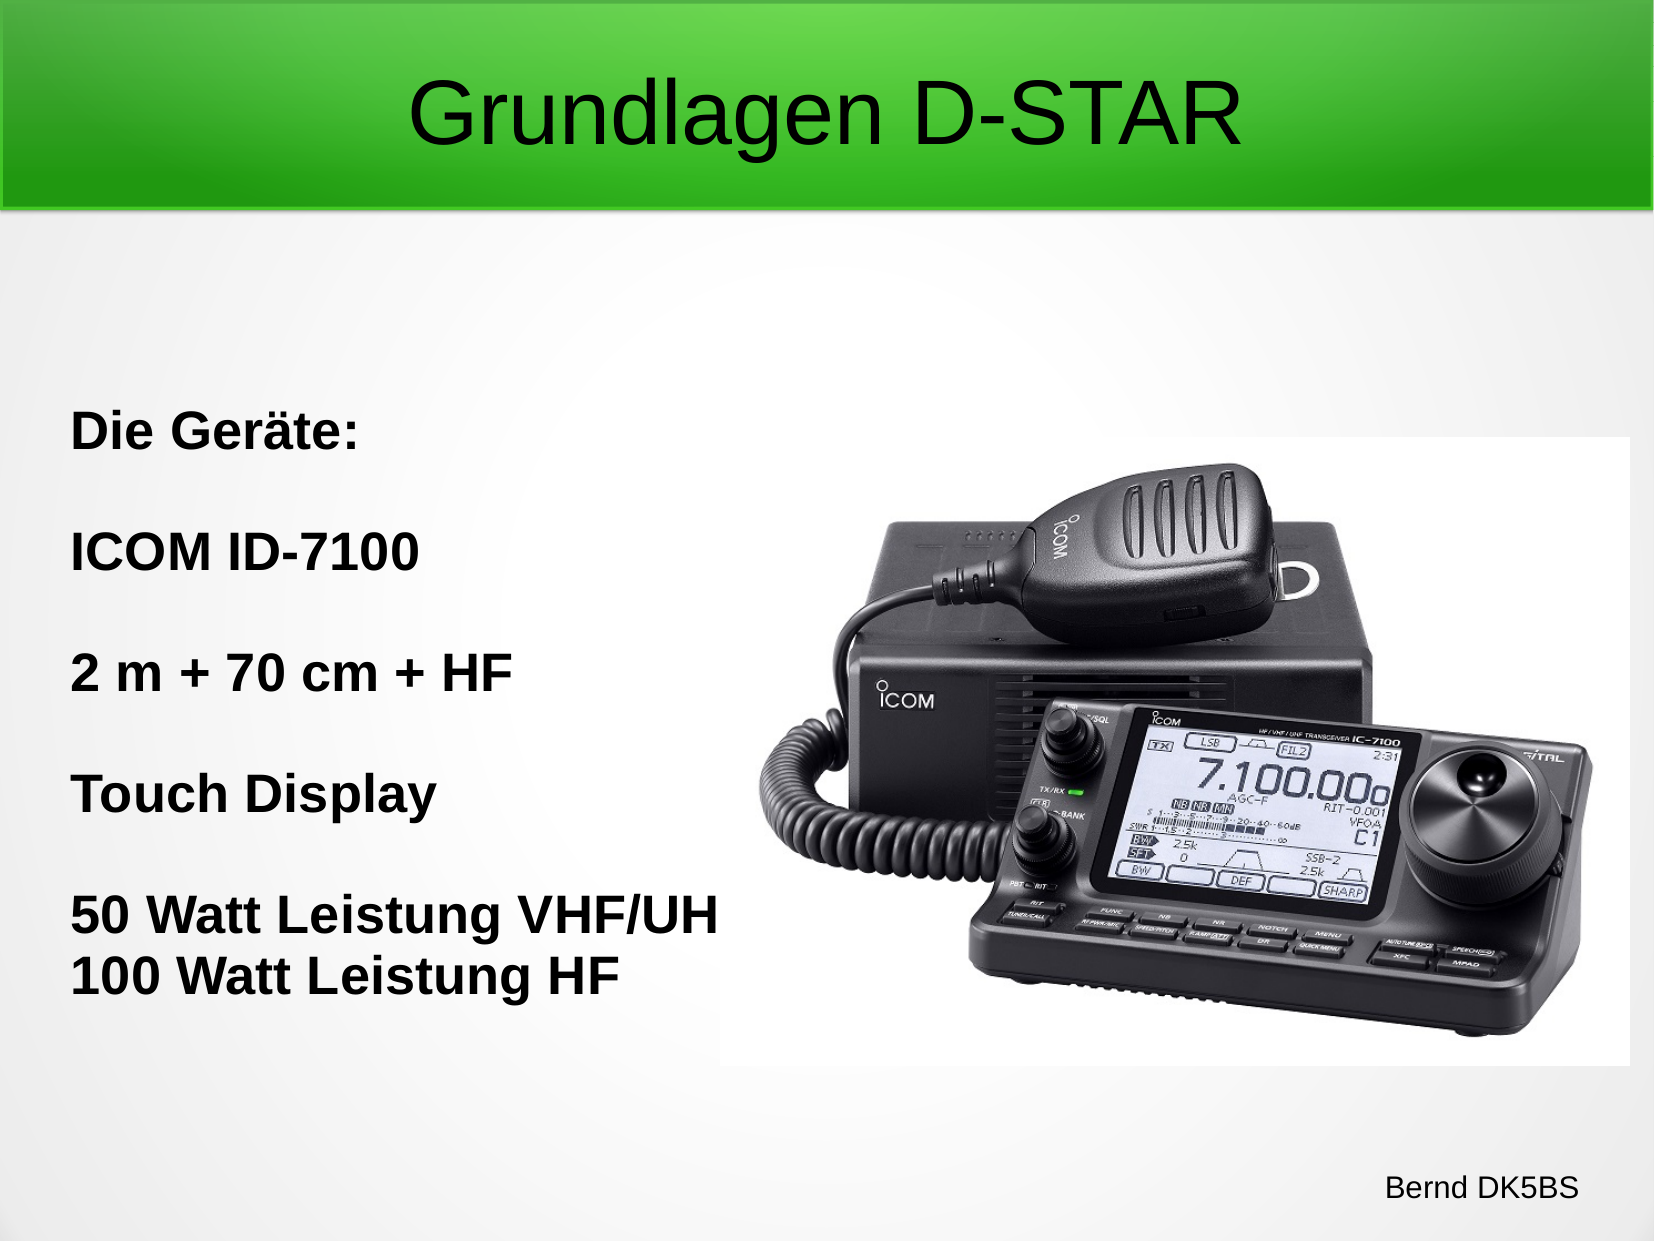

Grundlagen D-STAR
# Die Geräte:
ICOM ID-7100
2 m + 70 cm + HF
Touch Display
50 Watt Leistung VHF/UHF
100 Watt Leistung HF
Bernd DK5BS